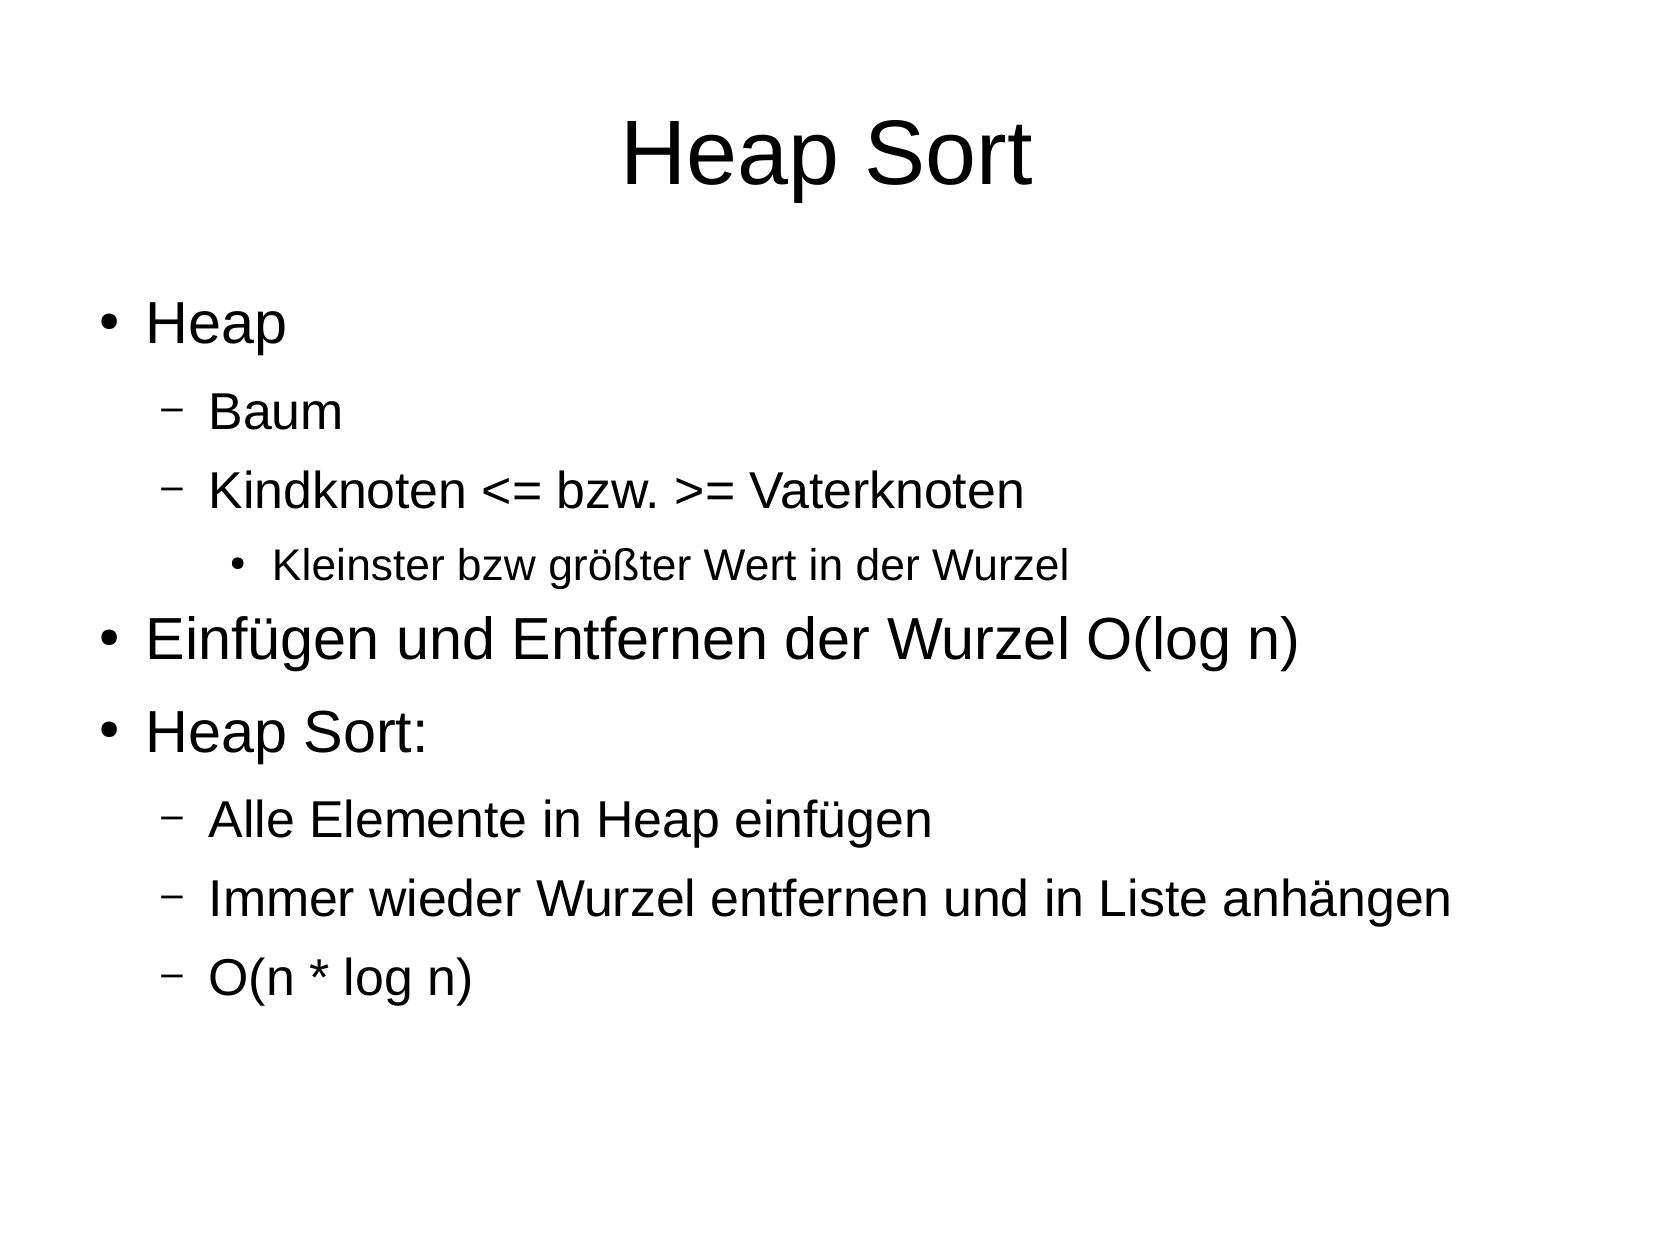

# Heap Sort
Heap
Baum
Kindknoten <= bzw. >= Vaterknoten
Kleinster bzw größter Wert in der Wurzel
Einfügen und Entfernen der Wurzel O(log n)
Heap Sort:
Alle Elemente in Heap einfügen
Immer wieder Wurzel entfernen und in Liste anhängen
O(n * log n)